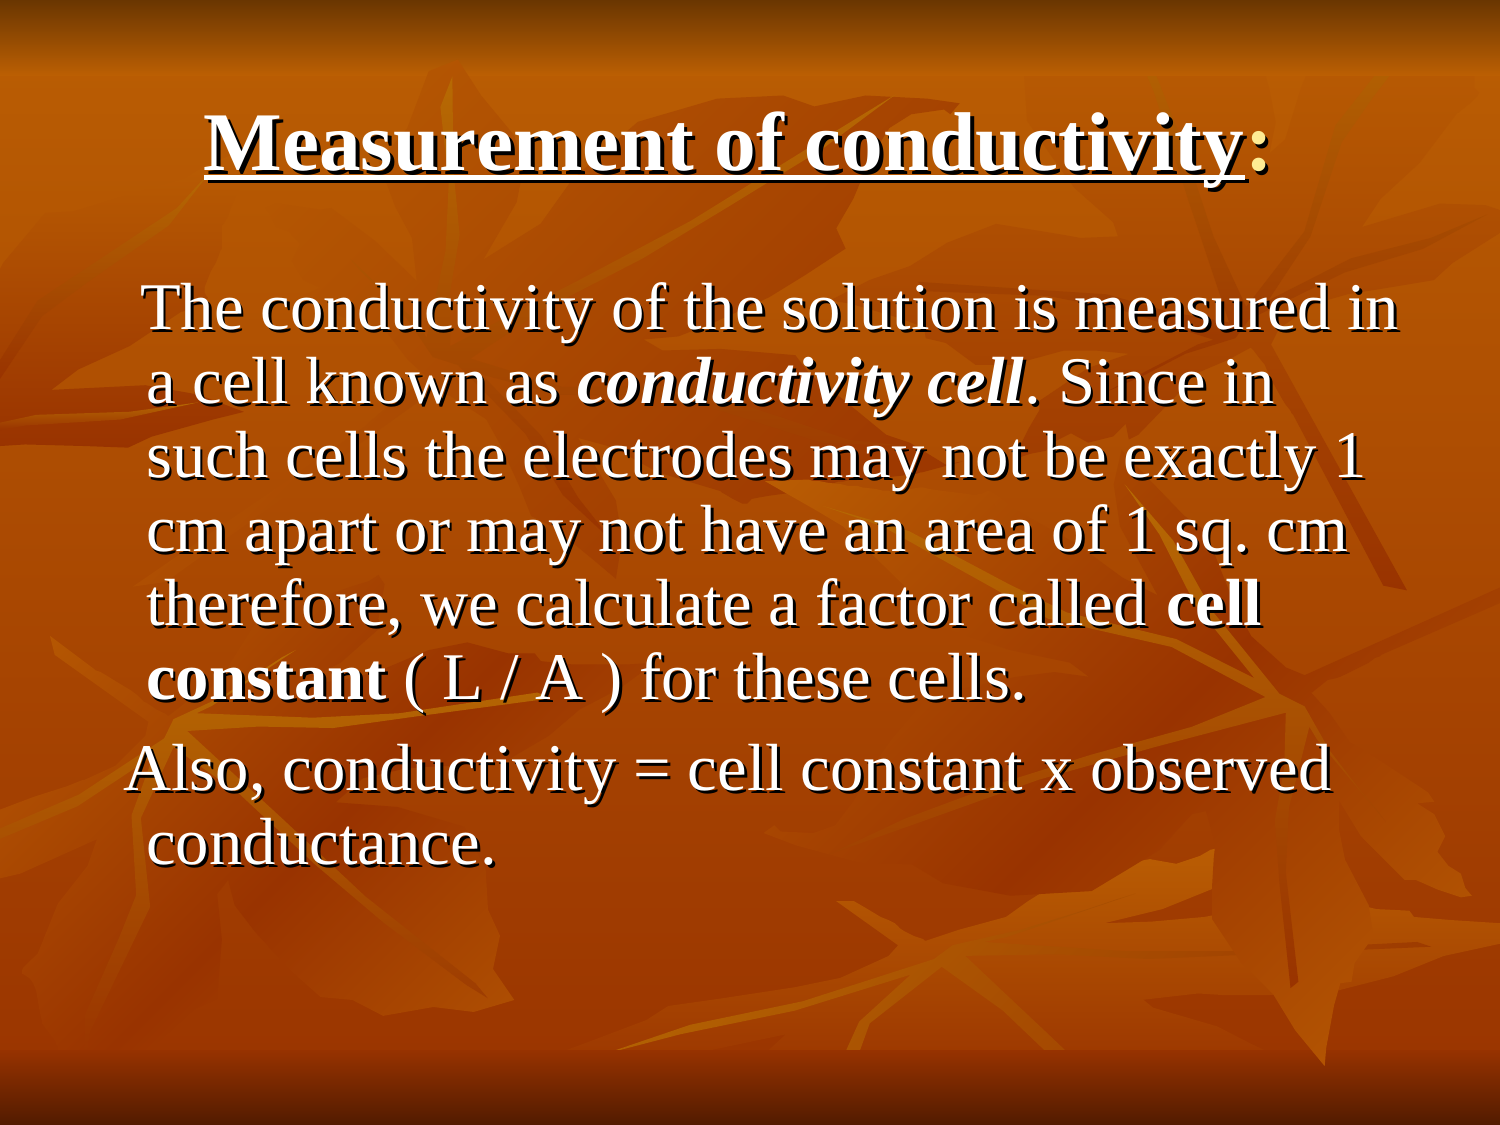

# Measurement of conductivity:
 The conductivity of the solution is measured in a cell known as conductivity cell. Since in such cells the electrodes may not be exactly 1 cm apart or may not have an area of 1 sq. cm therefore, we calculate a factor called cell constant ( L / A ) for these cells.
 Also, conductivity = cell constant x observed conductance.